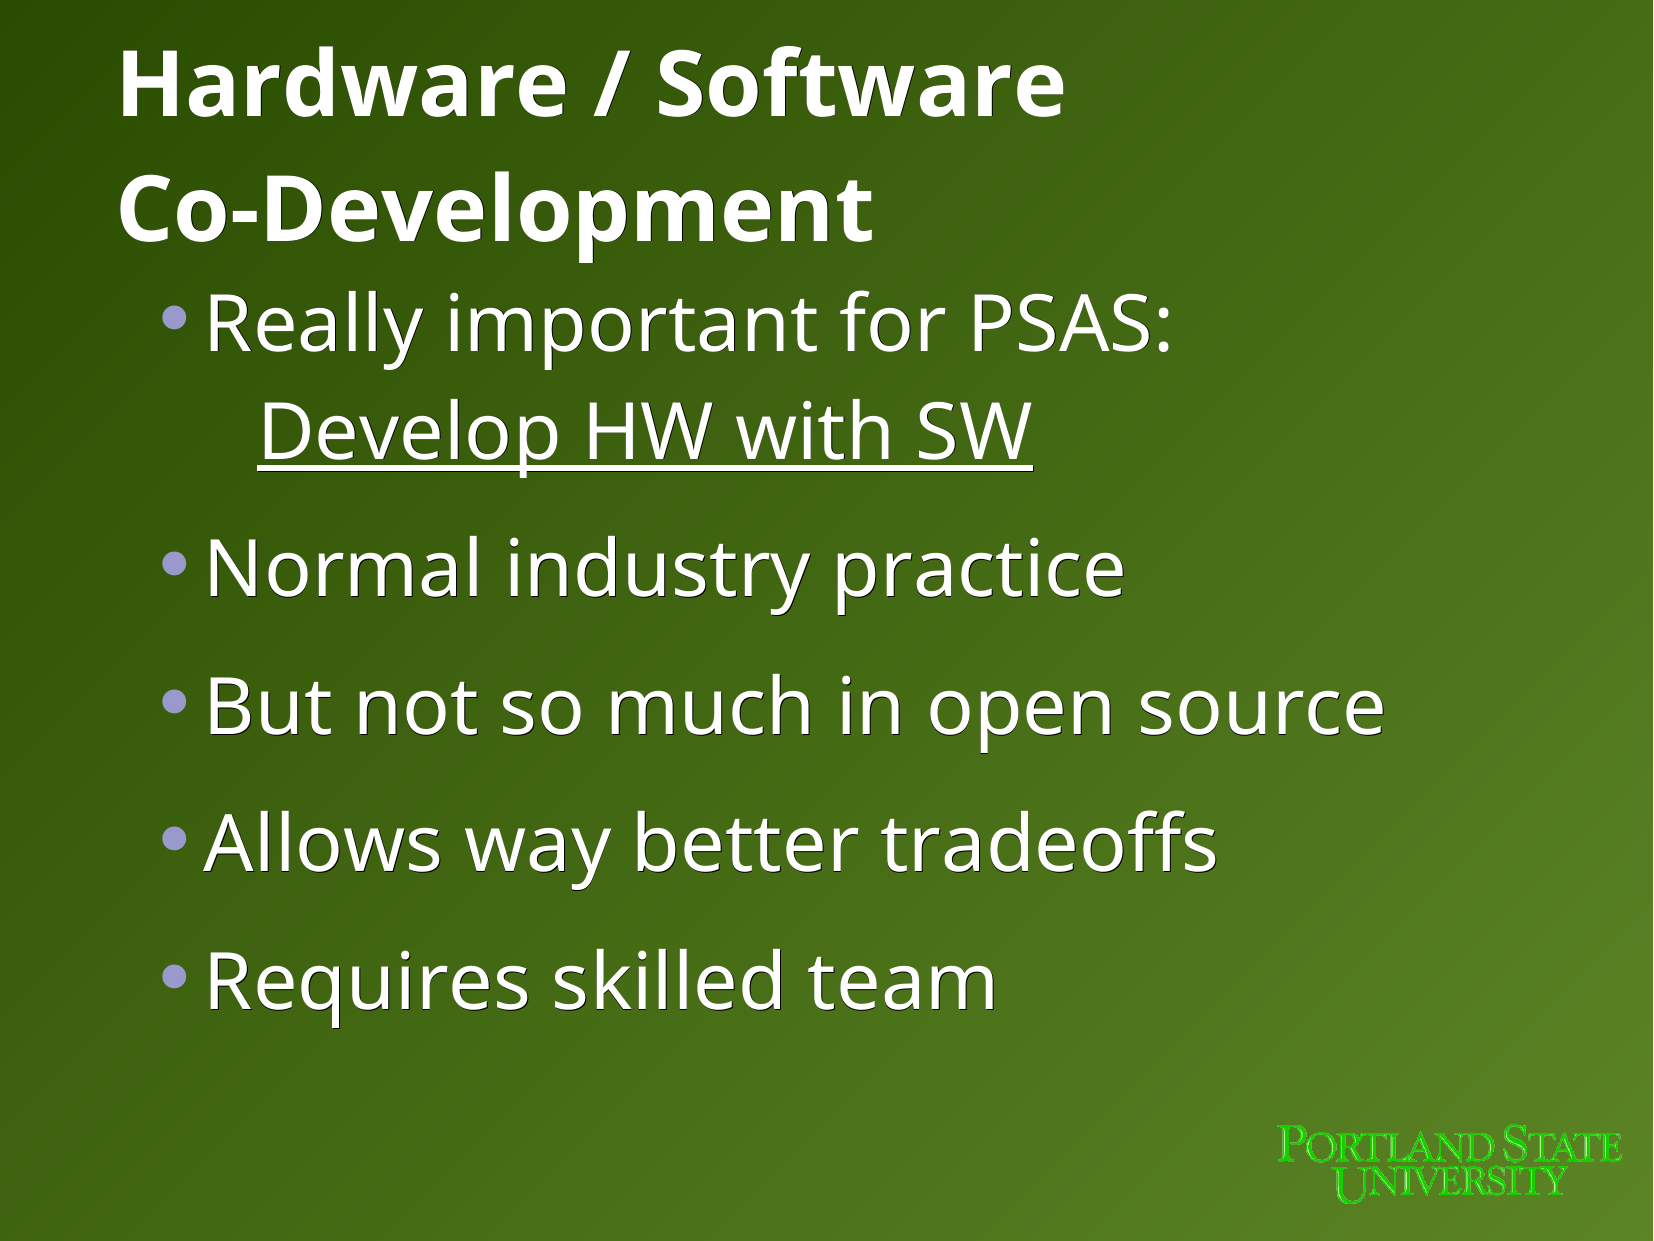

# Hardware / Software Co-Development
Really important for PSAS:
Develop HW with SW
Normal industry practice
But not so much in open source
Allows way better tradeoffs
Requires skilled team